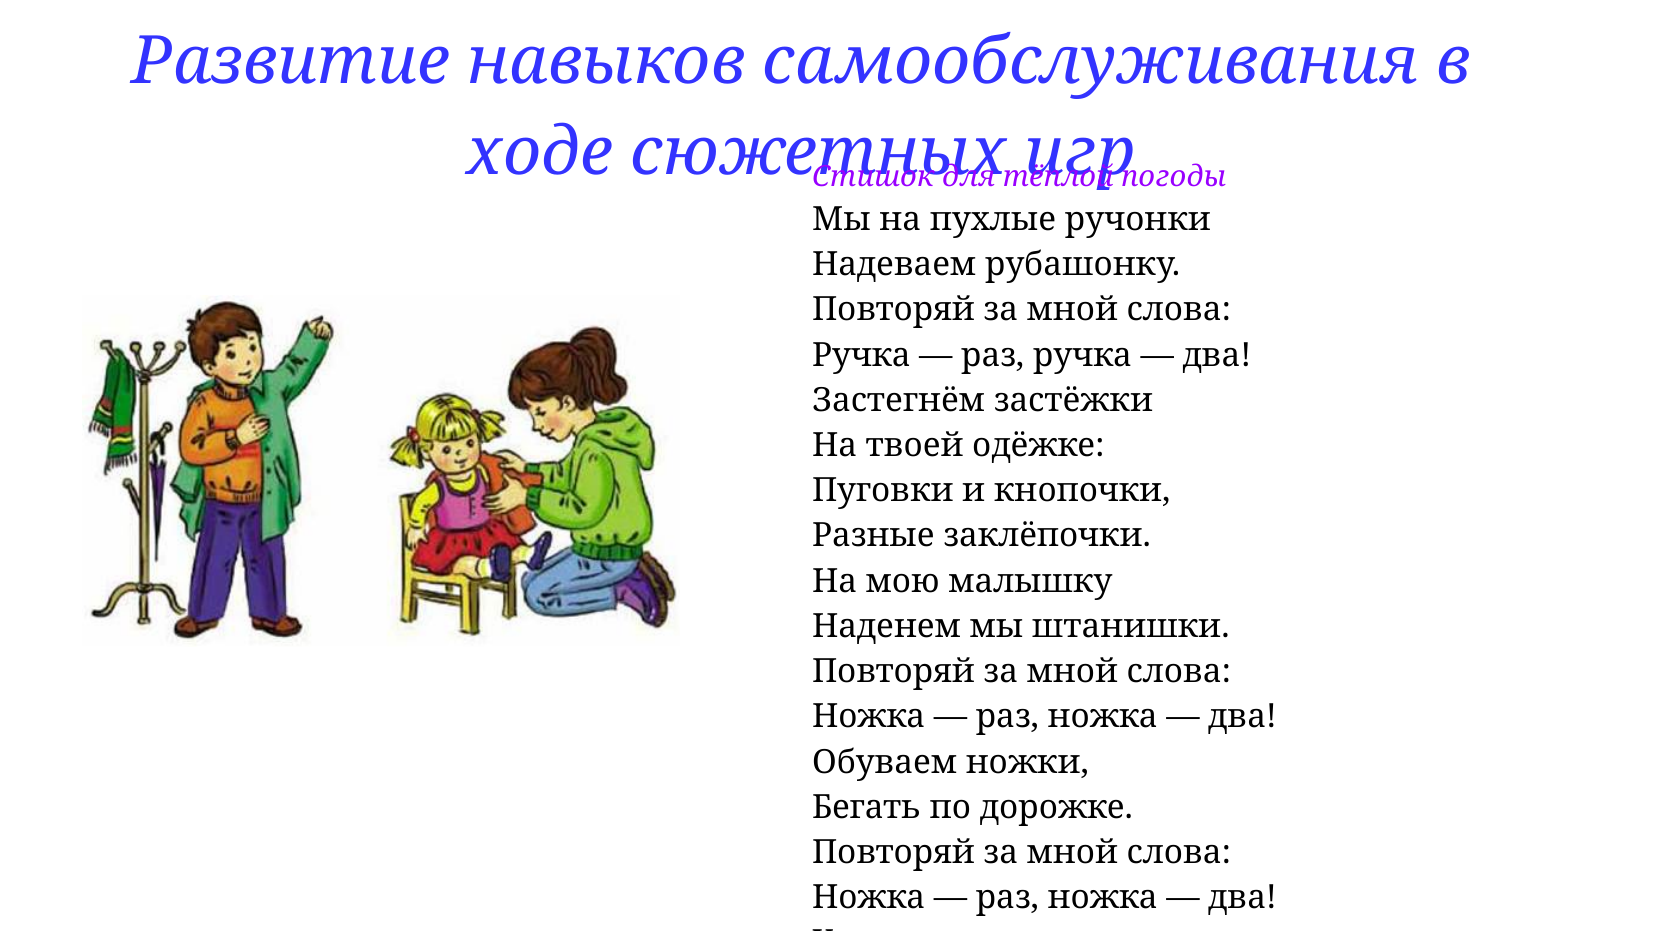

# Развитие навыков самообслуживания в ходе сюжетных игр
Стишок для тёплой погоды
Мы на пухлые ручонки
Надеваем рубашонку.
Повторяй за мной слова:
Ручка — раз, ручка — два!
Застегнём застёжки
На твоей одёжке:
Пуговки и кнопочки,
Разные заклёпочки.
На мою малышку
Наденем мы штанишки.
Повторяй за мной слова:
Ножка — раз, ножка — два!
Обуваем ножки,
Бегать по дорожке.
Повторяй за мной слова:
Ножка — раз, ножка — два!
Хоть устали одеваться,
Но не будем возмущаться!
Что осталось — голова?
Вот и кепочка — раз, два!
Надо маму одевать
И скорей идти гулять!